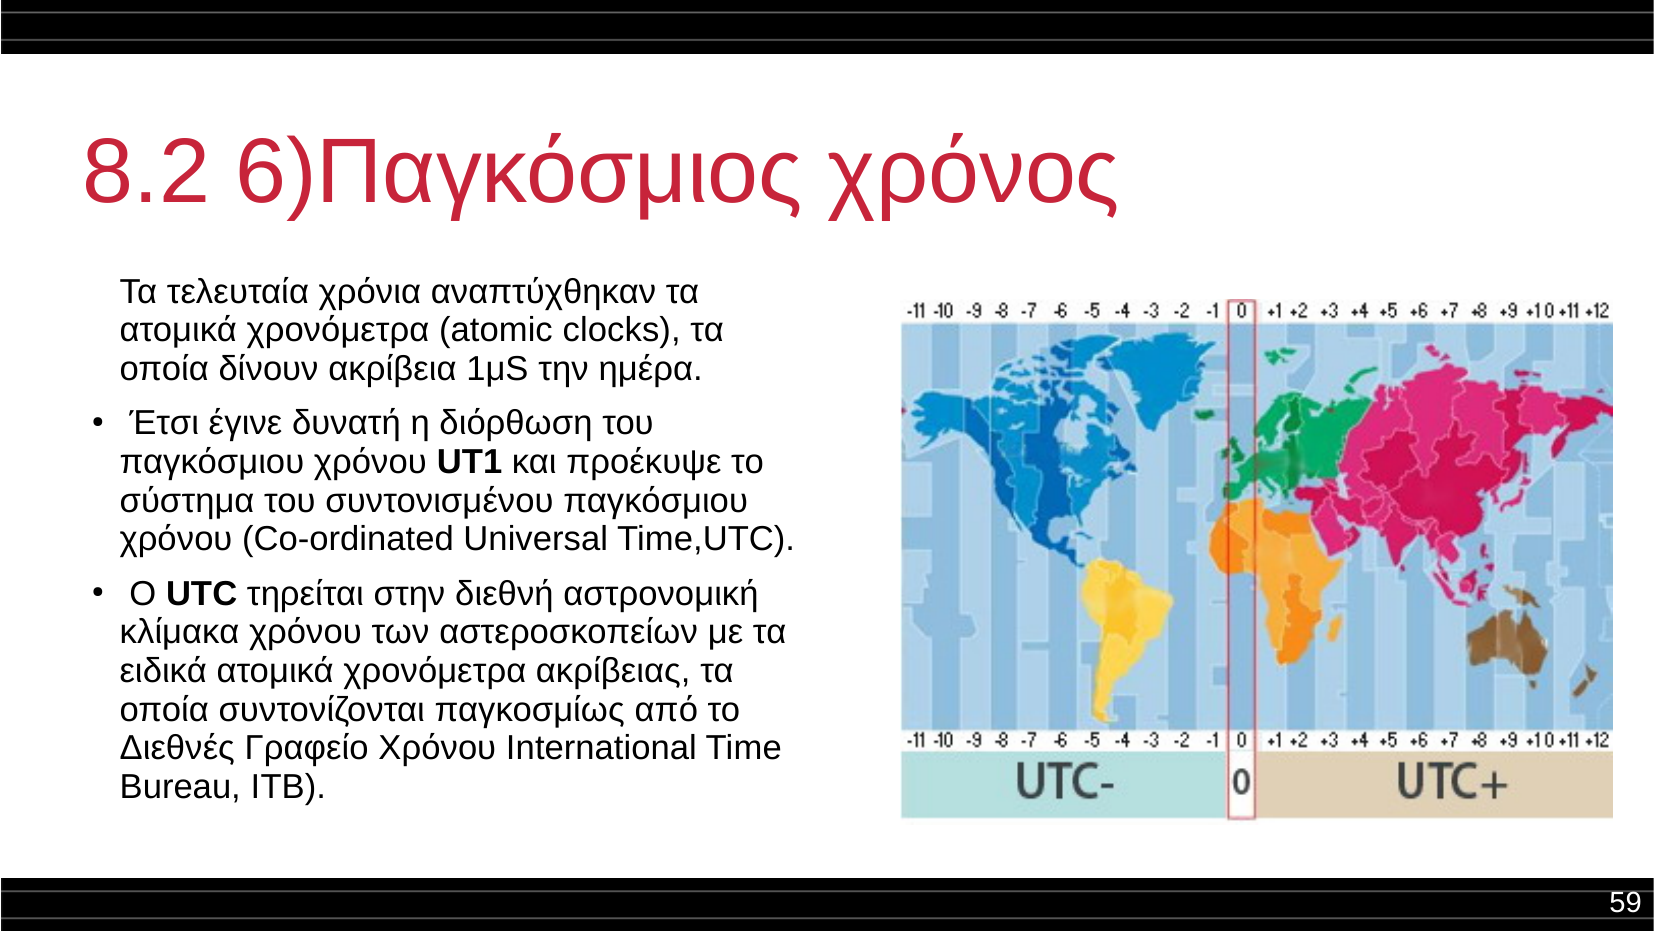

# 8.2 6)Παγκόσμιος χρόνος
Τα τελευταία χρόνια αναπτύχθηκαν τα ατομικά χρονόμετρα (atomic clocks), τα οποία δίνουν ακρίβεια 1μS την ημέρα.
 Έτσι έγινε δυνατή η διόρθωση του παγκόσμιου χρόνου UΤ1 και προέκυψε το σύστημα του συντονισμένου παγκόσμιου χρόνου (Co-ordinated Universal Time,UTC).
 Ο UTC τηρείται στην διεθνή αστρονομική κλίμακα χρόνου των αστεροσκοπείων με τα ειδικά ατομικά χρονόμετρα ακρίβειας, τα οποία συντονίζονται παγκοσμίως από το Διεθνές Γραφείο Χρόνου International Time Bureau, ΙΤΒ).